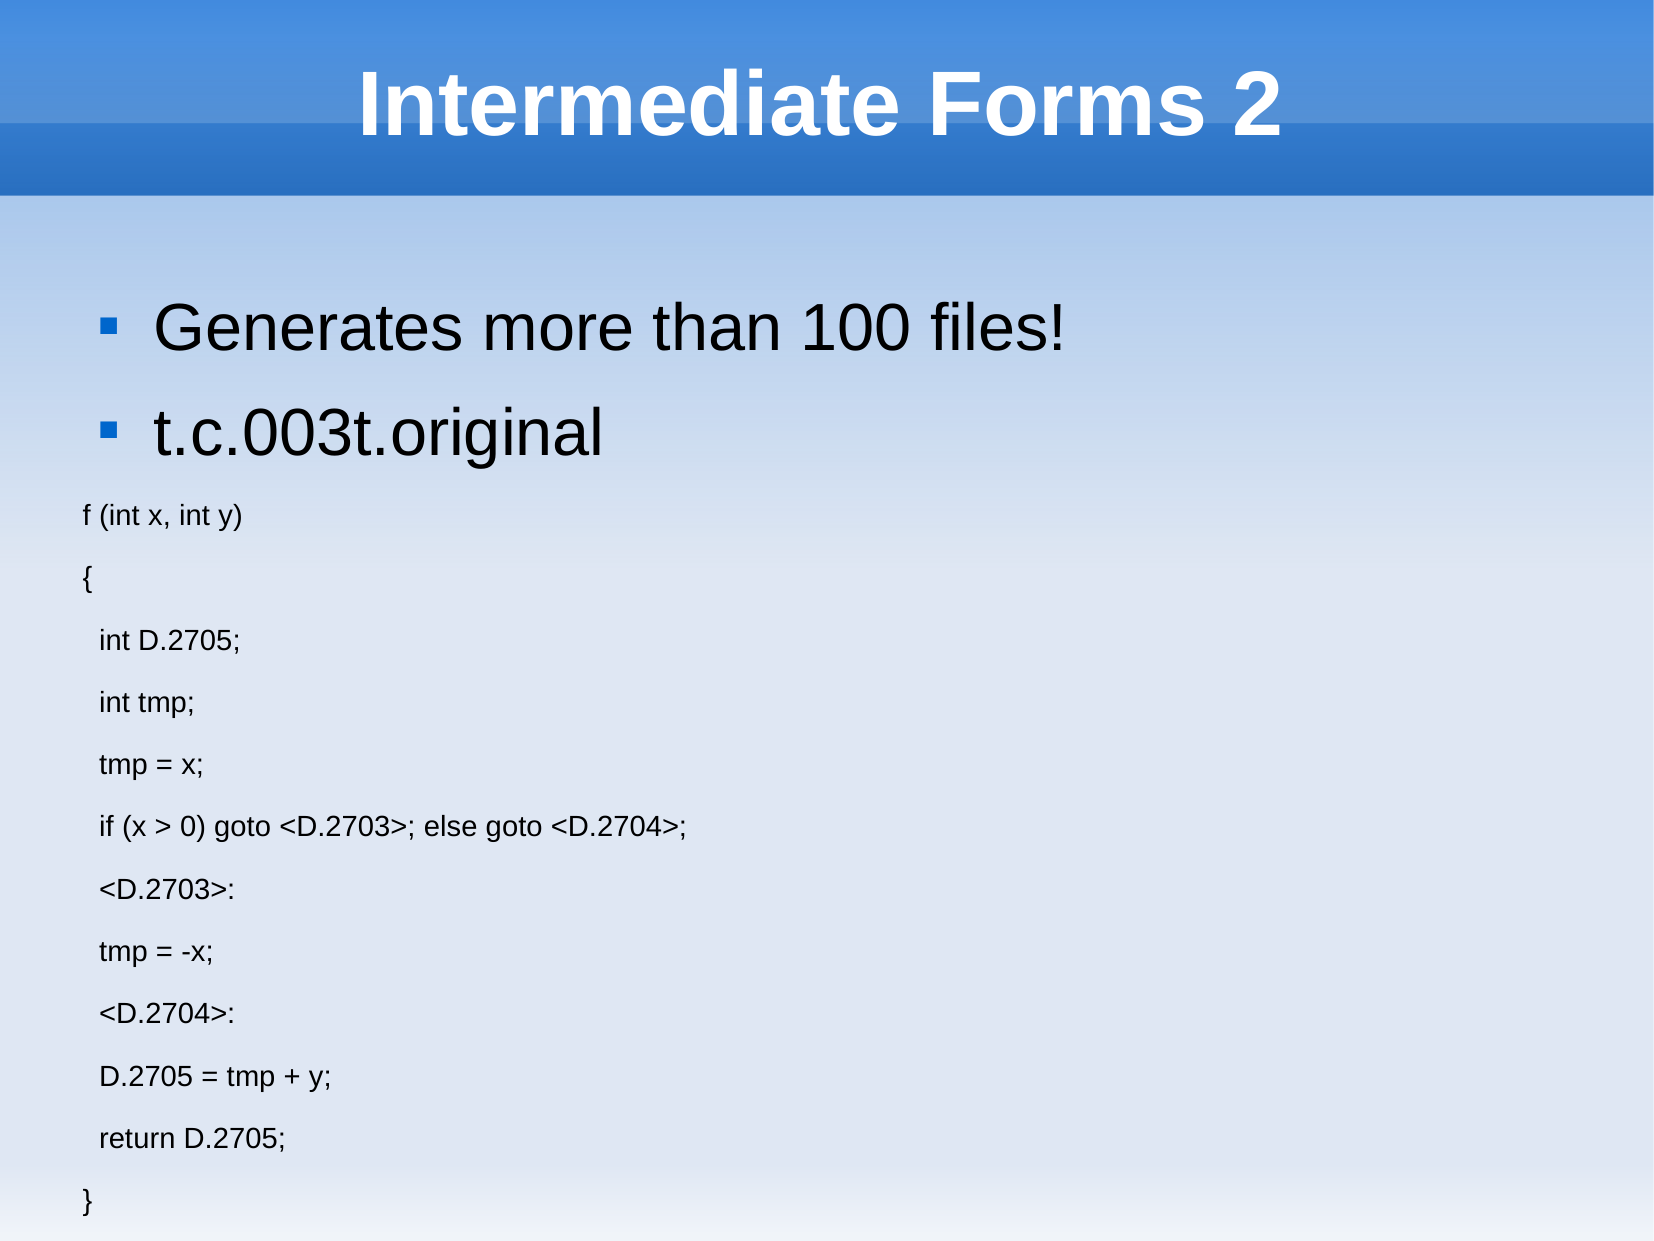

# Intermediate Forms 2
Generates more than 100 files!
t.c.003t.original
f (int x, int y)
{
 int D.2705;
 int tmp;
 tmp = x;
 if (x > 0) goto <D.2703>; else goto <D.2704>;
 <D.2703>:
 tmp = -x;
 <D.2704>:
 D.2705 = tmp + y;
 return D.2705;
}